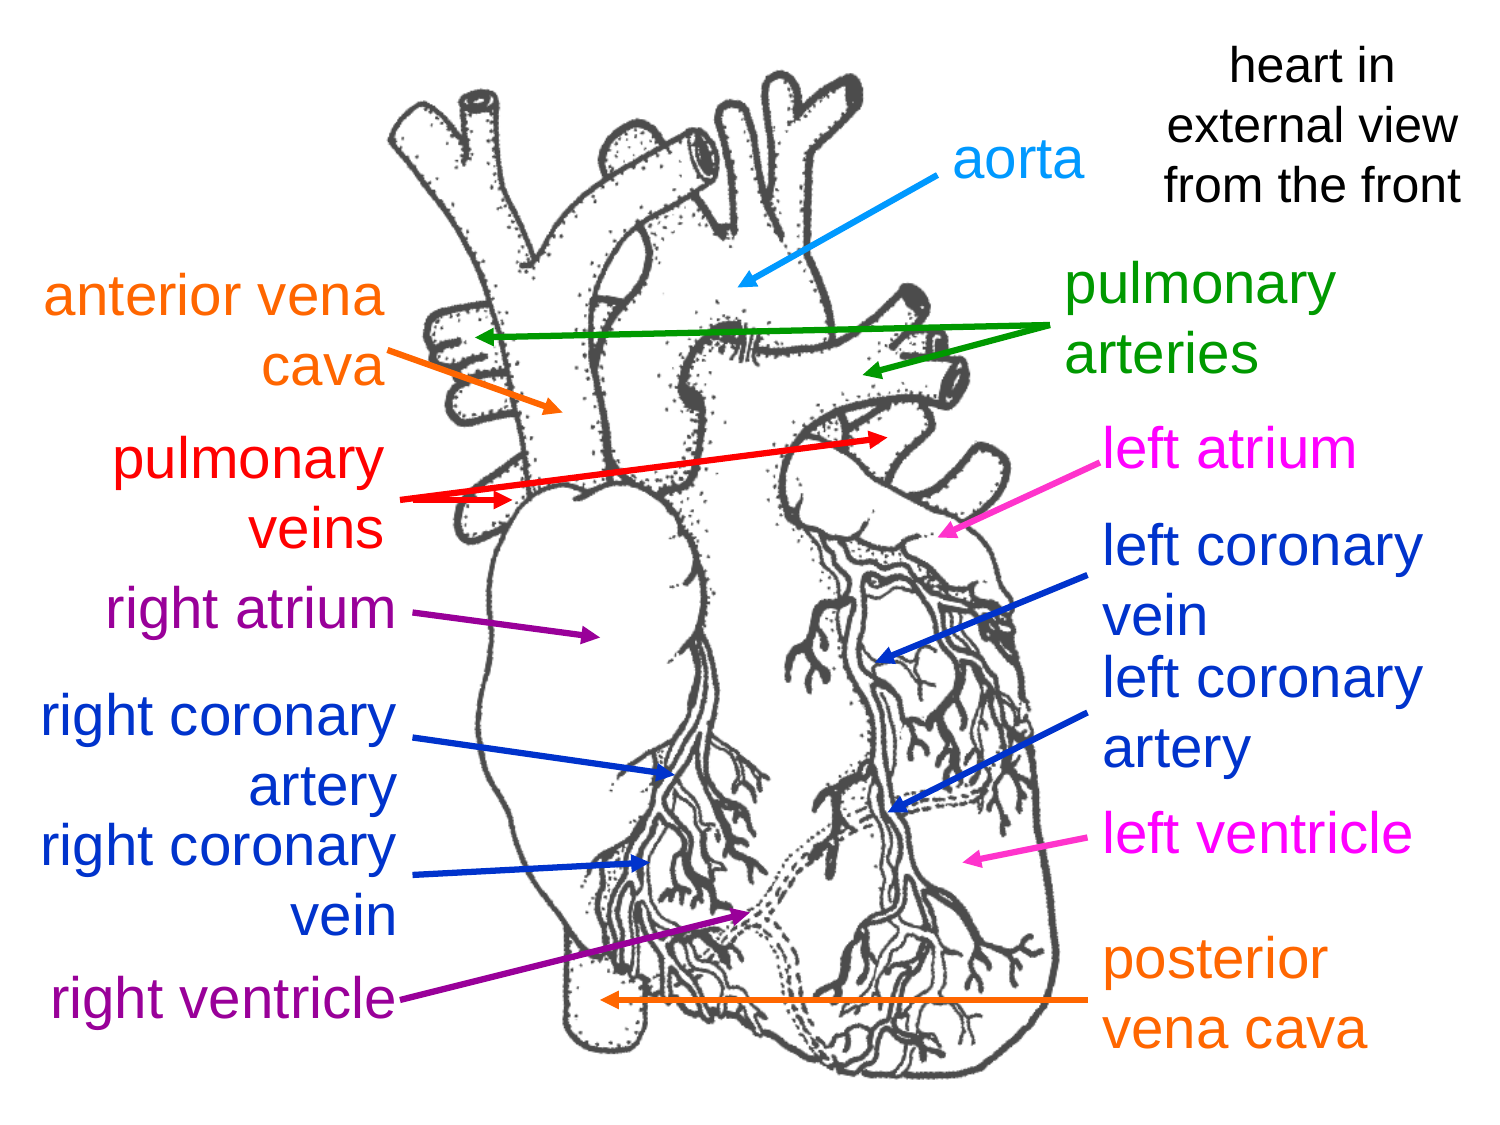

heart in external view from the front
aorta
pulmonary arteries
anterior vena cava
left atrium
pulmonary veins
left coronary vein
right atrium
left coronary artery
right coronary artery
left ventricle
right coronary vein
posterior vena cava
right ventricle